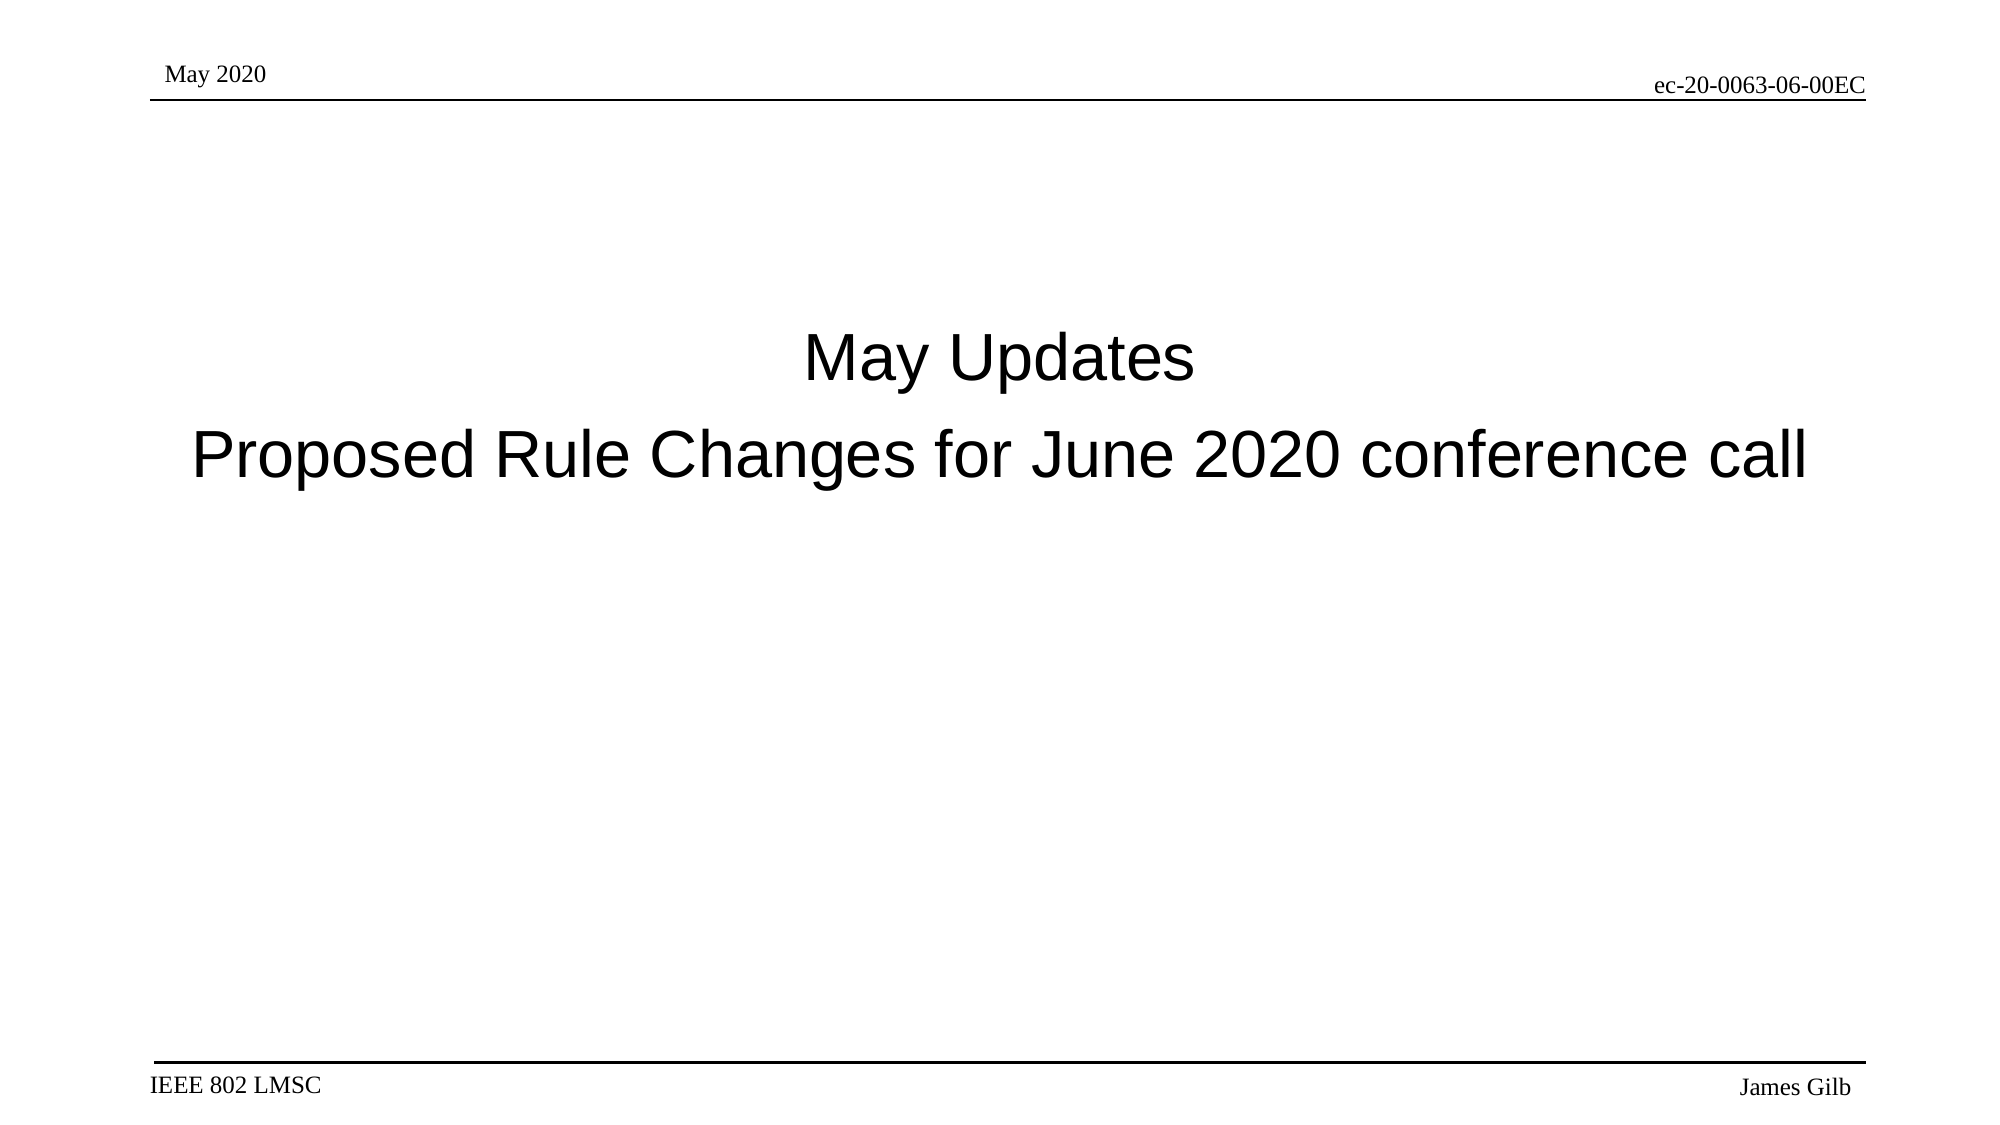

# May Updates
Proposed Rule Changes for June 2020 conference call